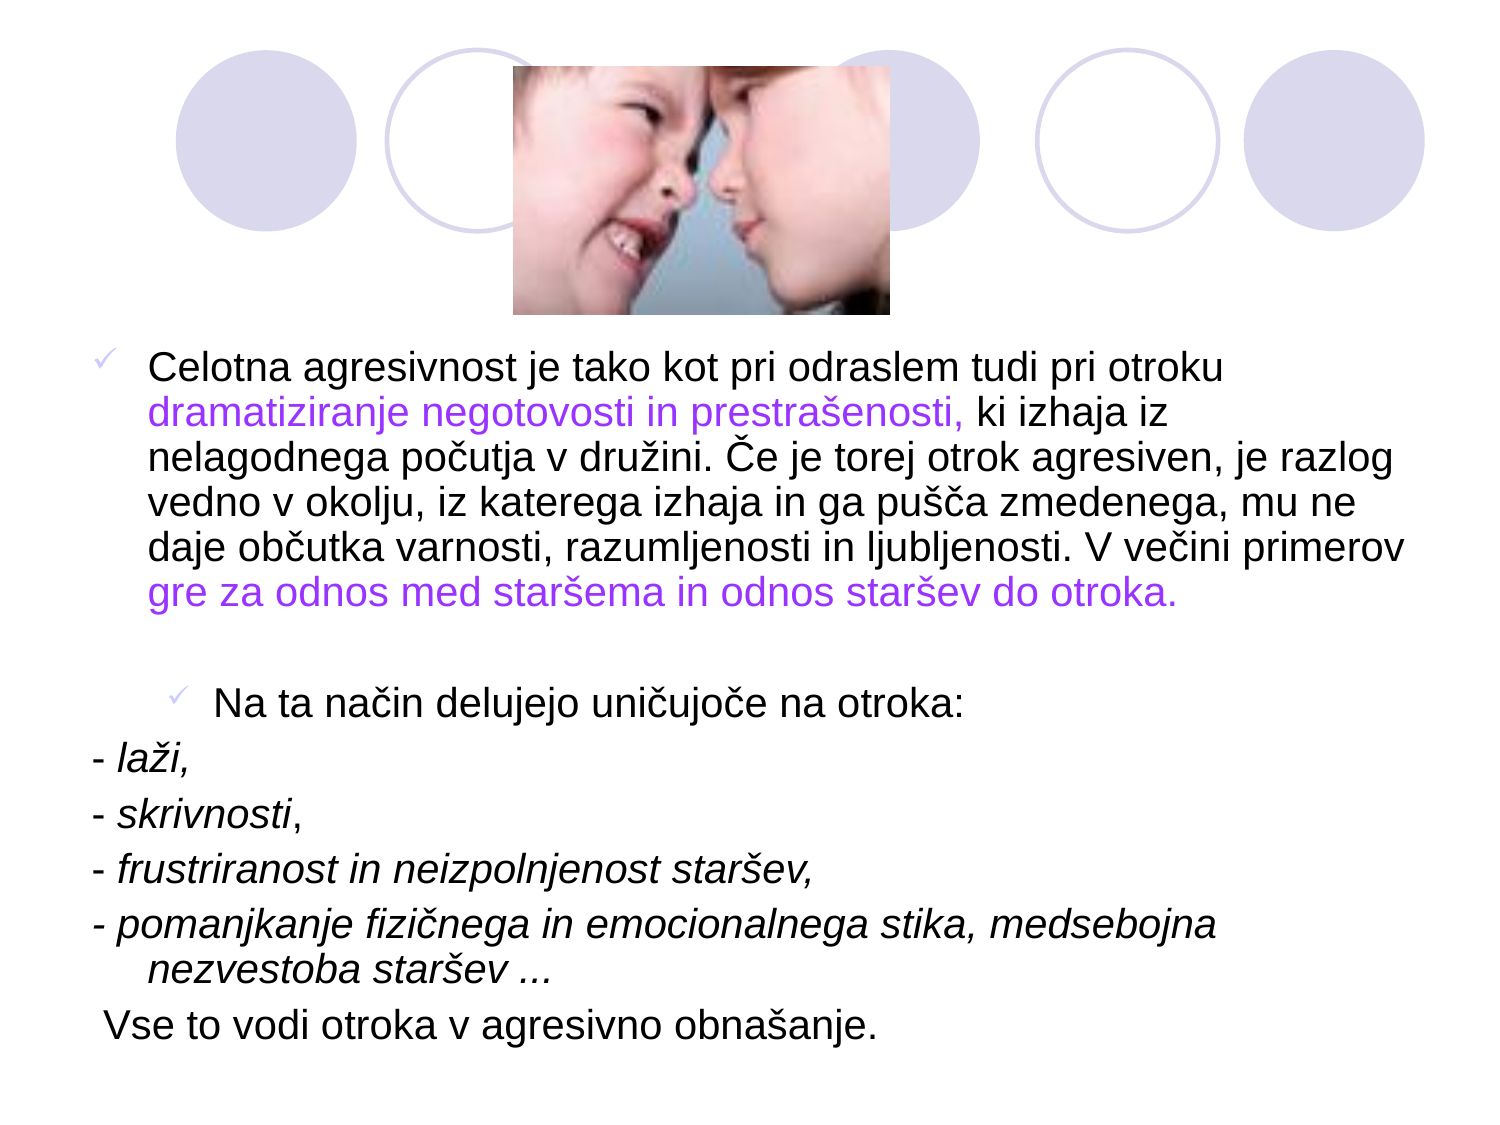

# Celotna agresivnost je tako kot pri odraslem tudi pri otroku dramatiziranje negotovosti in prestrašenosti, ki izhaja iz nelagodnega počutja v družini. Če je torej otrok agresiven, je razlog vedno v okolju, iz katerega izhaja in ga pušča zmedenega, mu ne daje občutka varnosti, razumljenosti in ljubljenosti. V večini primerov gre za odnos med staršema in odnos staršev do otroka.
Na ta način delujejo uničujoče na otroka:
- laži,
- skrivnosti,
- frustriranost in neizpolnjenost staršev,
- pomanjkanje fizičnega in emocionalnega stika, medsebojna nezvestoba staršev ...
 Vse to vodi otroka v agresivno obnašanje.